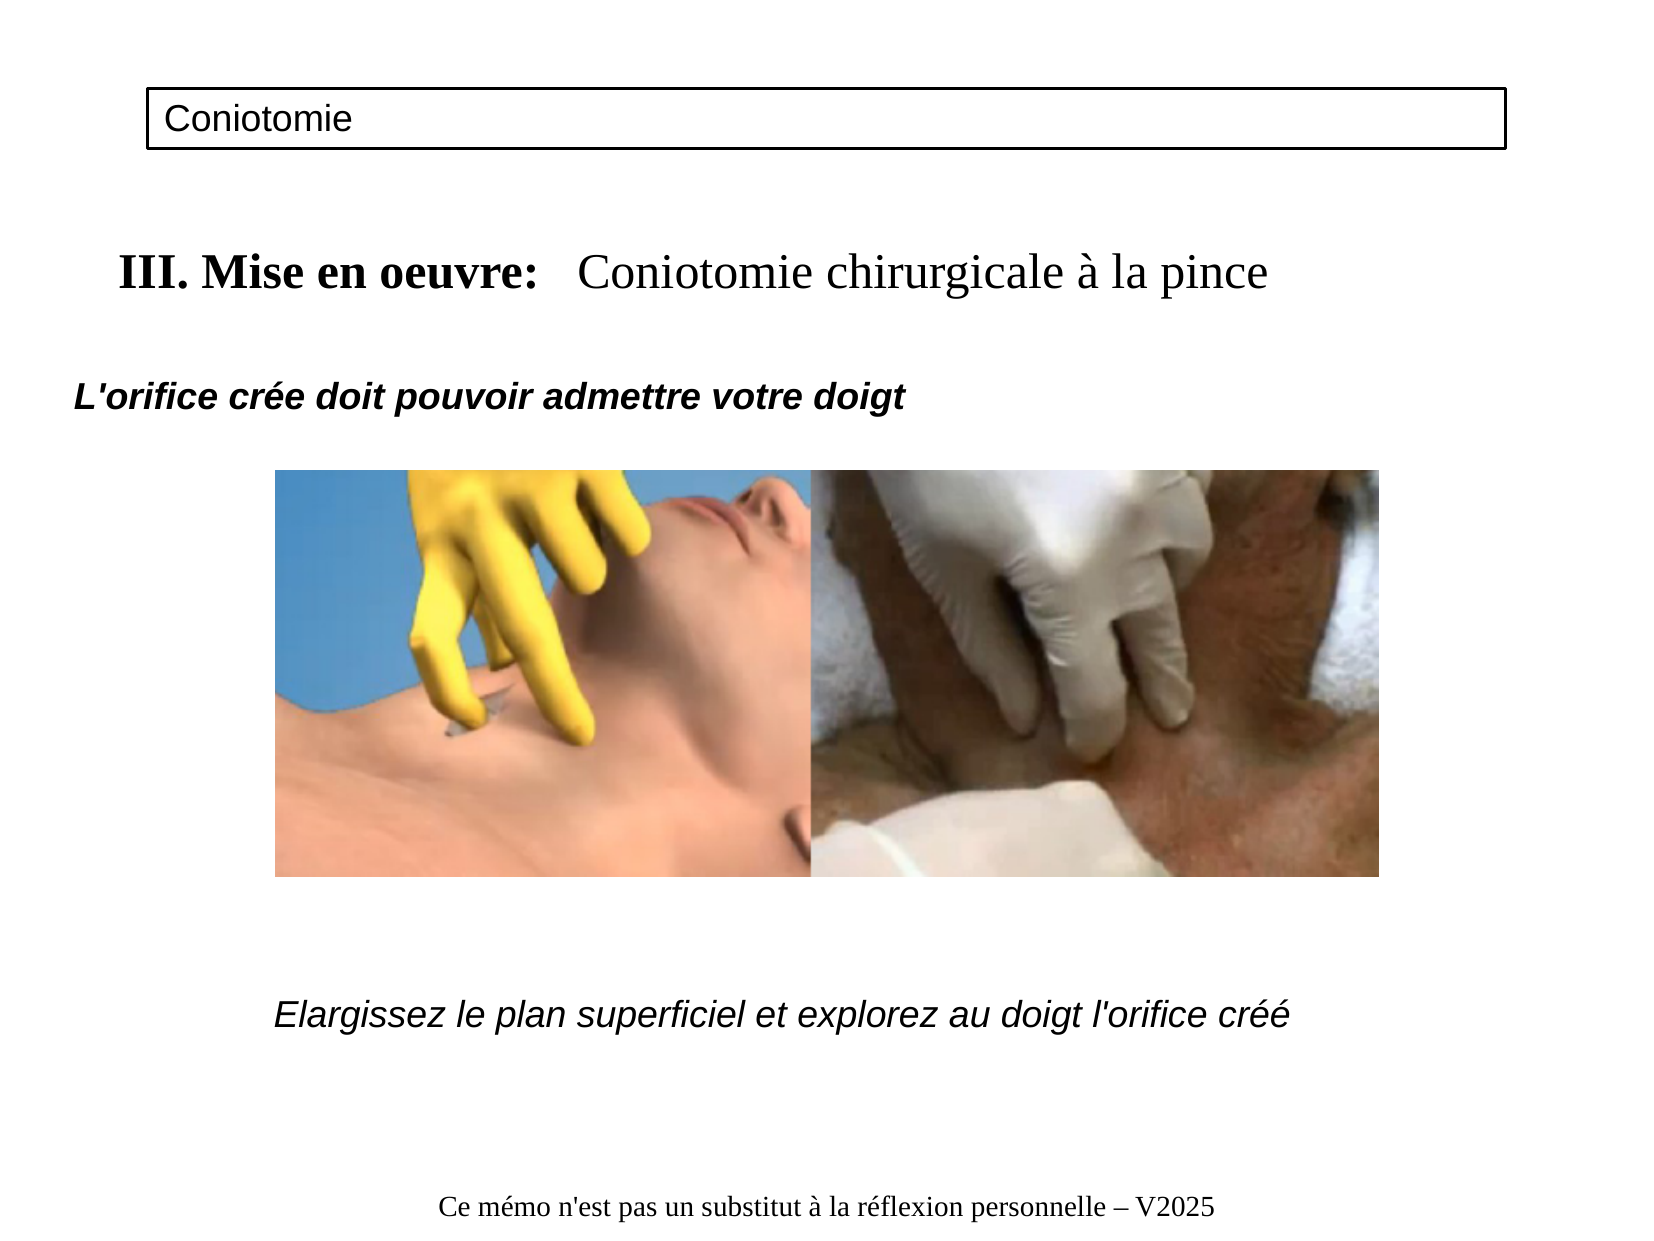

Coniotomie
III. Mise en oeuvre: Coniotomie chirurgicale à la pince
L'orifice crée doit pouvoir admettre votre doigt
Elargissez le plan superficiel et explorez au doigt l'orifice créé
Ce mémo n'est pas un substitut à la réflexion personnelle – V2025